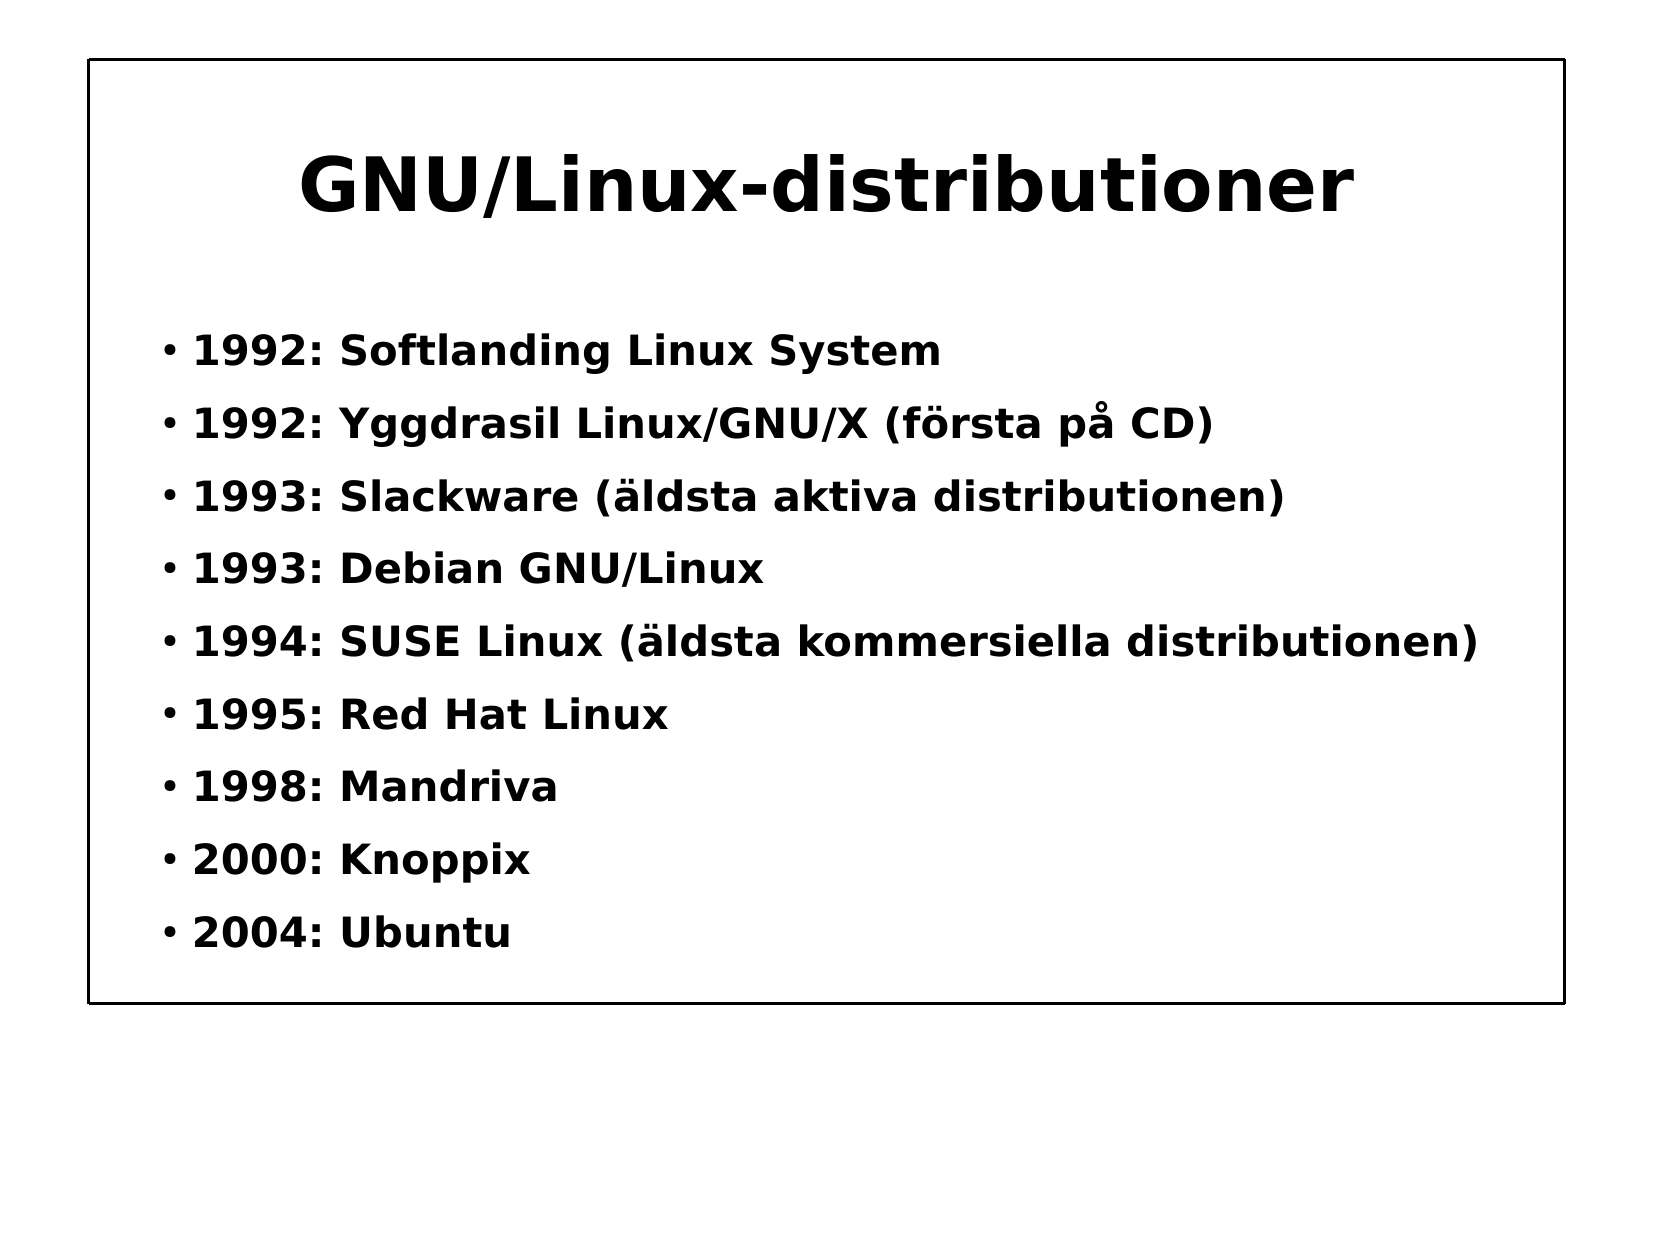

GNU/Linux-distributioner
 1992: Softlanding Linux System
 1992: Yggdrasil Linux/GNU/X (första på CD)
 1993: Slackware (äldsta aktiva distributionen)
 1993: Debian GNU/Linux
 1994: SUSE Linux (äldsta kommersiella distributionen)
 1995: Red Hat Linux
 1998: Mandriva
 2000: Knoppix
 2004: Ubuntu